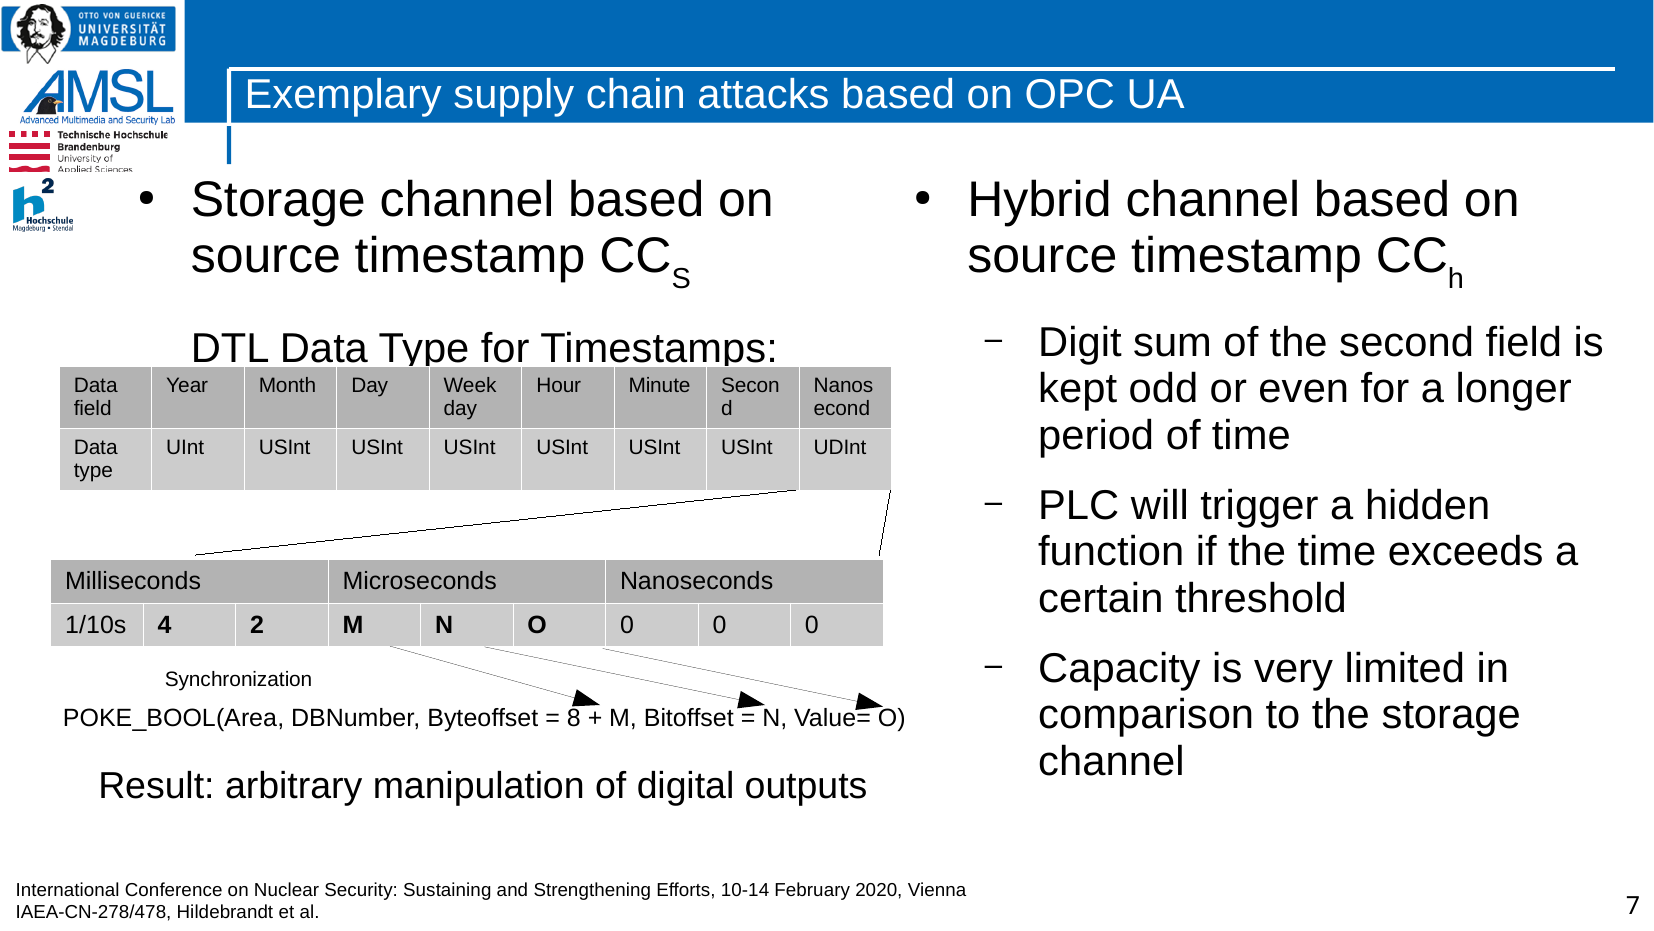

# Exemplary supply chain attacks based on OPC UA
Storage channel based on source timestamp CCS
DTL Data Type for Timestamps:
Hybrid channel based on source timestamp CCh
Digit sum of the second field is kept odd or even for a longer period of time
PLC will trigger a hidden function if the time exceeds a certain threshold
Capacity is very limited in comparison to the storage channel
| Data field | Year | Month | Day | Weekday | Hour | Minute | Second | Nanosecond |
| --- | --- | --- | --- | --- | --- | --- | --- | --- |
| Data type | UInt | USInt | USInt | USInt | USInt | USInt | USInt | UDInt |
| Milliseconds | | | Microseconds | | | Nanoseconds | | |
| --- | --- | --- | --- | --- | --- | --- | --- | --- |
| 1/10s | 4 | 2 | M | N | O | 0 | 0 | 0 |
Synchronization
POKE_BOOL(Area, DBNumber, Byteoffset = 8 + M, Bitoffset = N, Value= O)
Result: arbitrary manipulation of digital outputs